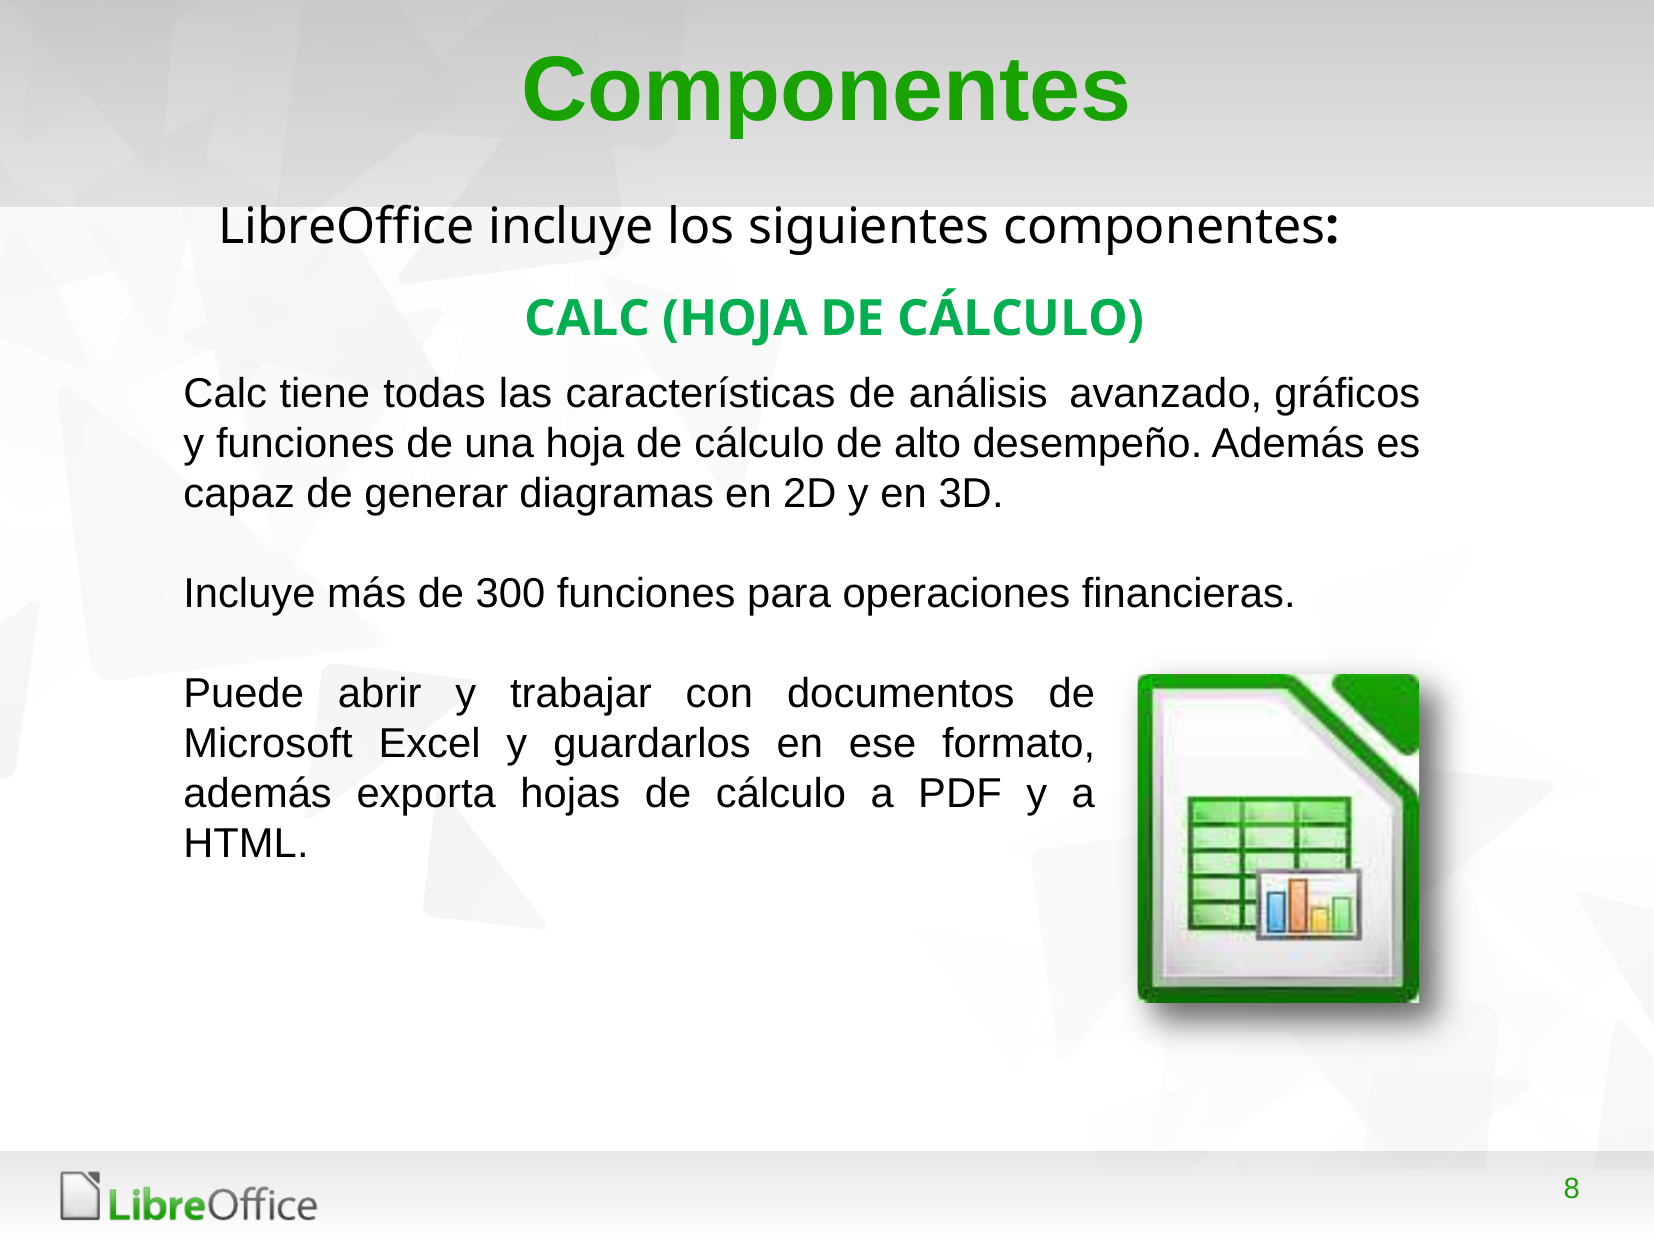

# Componentes
LibreOffice incluye los siguientes componentes:
CALC (HOJA DE CÁLCULO)
Calc tiene todas las características de análisis	avanzado, gráficos y funciones de una hoja de cálculo de alto desempeño. Además es capaz de generar diagramas en 2D y en 3D.
Incluye más de 300 funciones para operaciones financieras.
Puede abrir y trabajar con documentos de Microsoft Excel y guardarlos en ese formato, además exporta hojas de cálculo a PDF y a HTML.